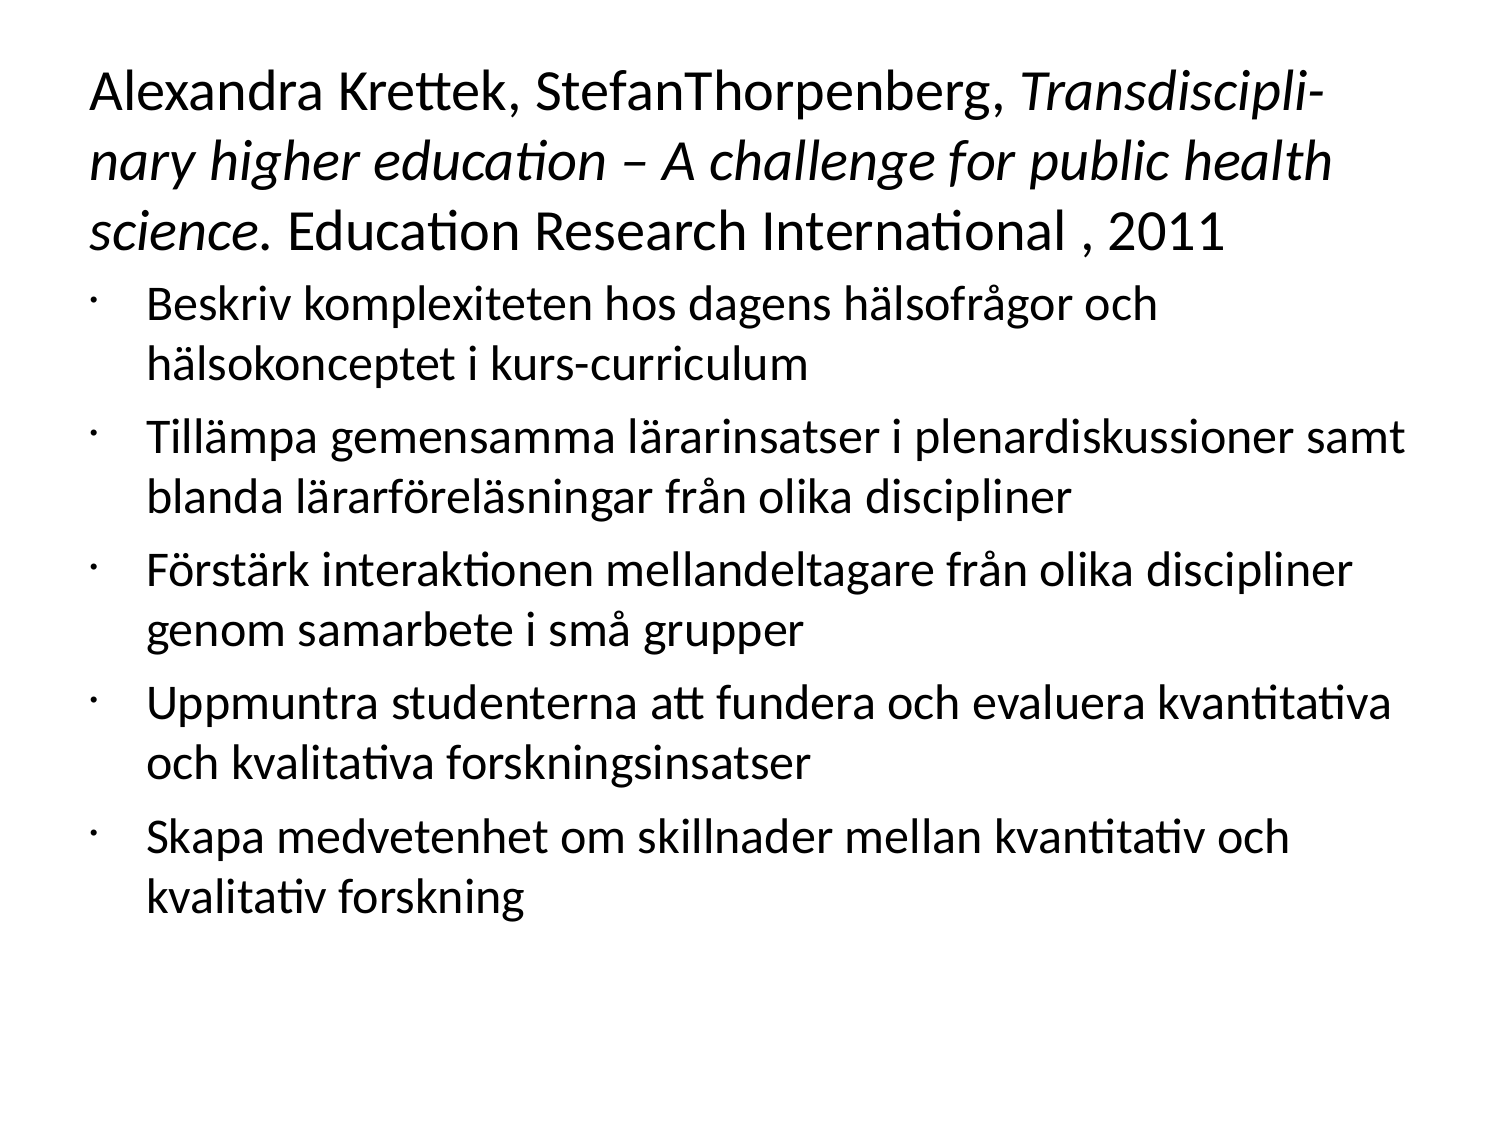

# Alexandra Krettek, StefanThorpenberg, Transdiscipli-nary higher education – A challenge for public health science. Education Research International , 2011
Beskriv komplexiteten hos dagens hälsofrågor och hälsokonceptet i kurs-curriculum
Tillämpa gemensamma lärarinsatser i plenardiskussioner samt blanda lärarföreläsningar från olika discipliner
Förstärk interaktionen mellandeltagare från olika discipliner genom samarbete i små grupper
Uppmuntra studenterna att fundera och evaluera kvantitativa och kvalitativa forskningsinsatser
Skapa medvetenhet om skillnader mellan kvantitativ och kvalitativ forskning